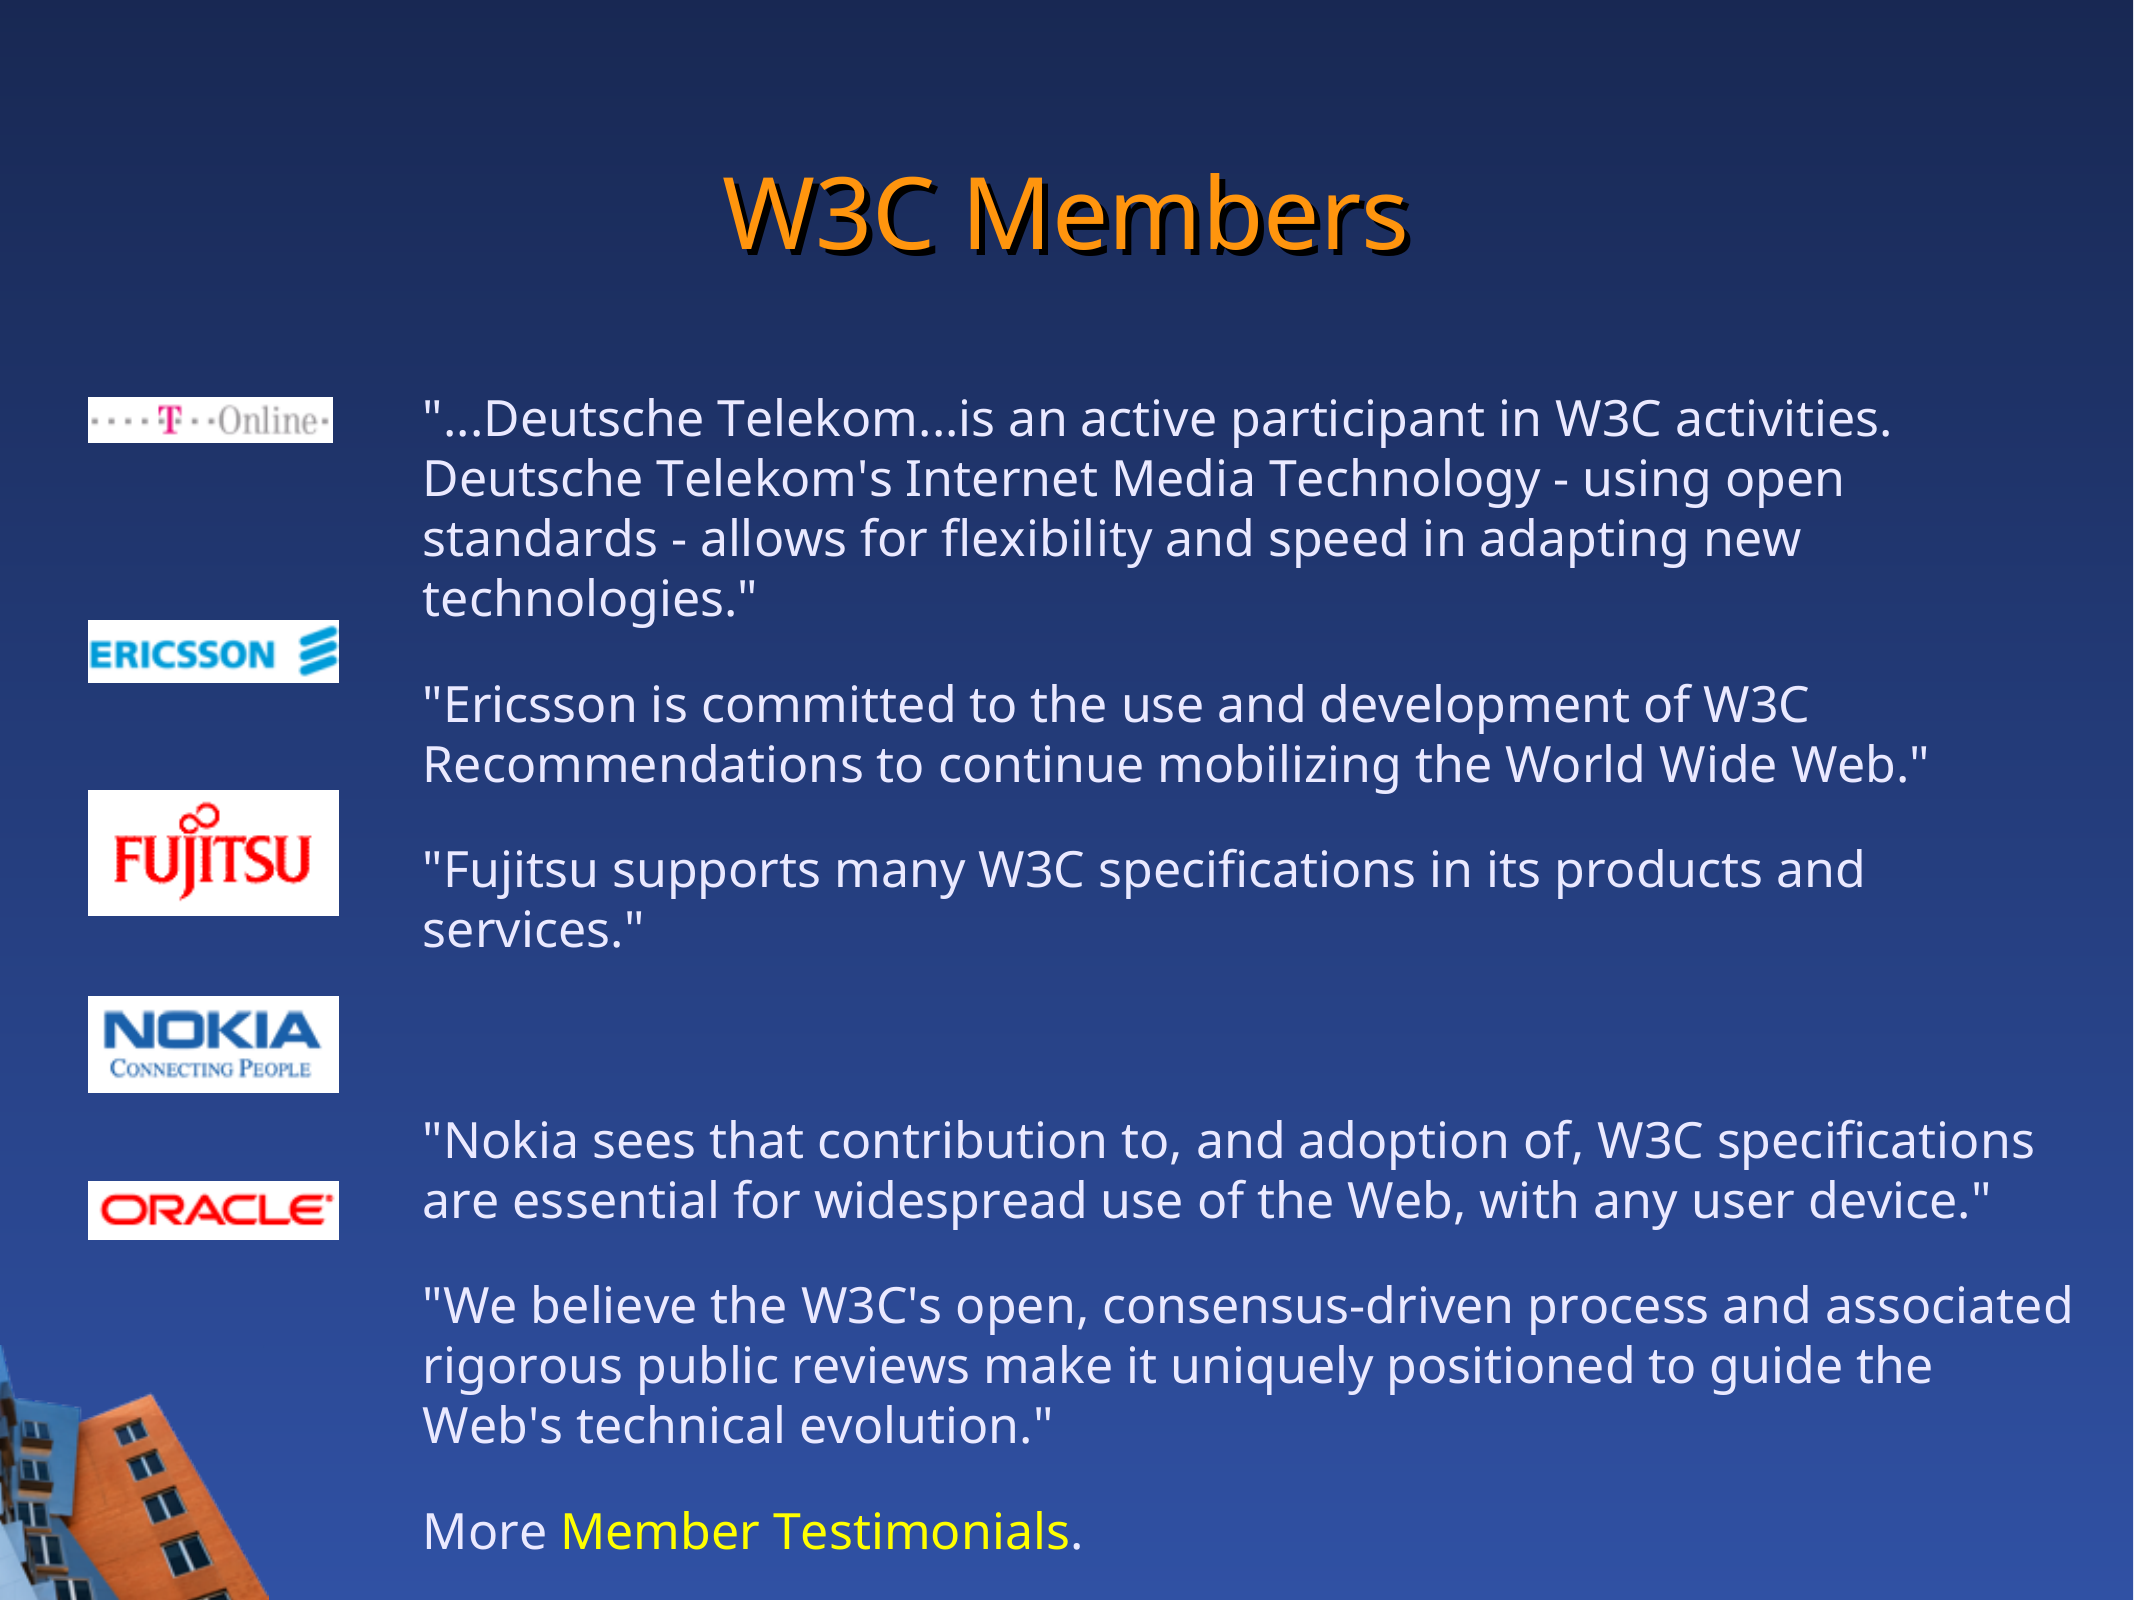

# W3C Members
"...Deutsche Telekom...is an active participant in W3C activities. Deutsche Telekom's Internet Media Technology - using open standards - allows for flexibility and speed in adapting new technologies."
"Ericsson is committed to the use and development of W3C Recommendations to continue mobilizing the World Wide Web."
"Fujitsu supports many W3C specifications in its products and services."
"Nokia sees that contribution to, and adoption of, W3C specifications are essential for widespread use of the Web, with any user device."
"We believe the W3C's open, consensus-driven process and associated rigorous public reviews make it uniquely positioned to guide the Web's technical evolution."
More Member Testimonials.